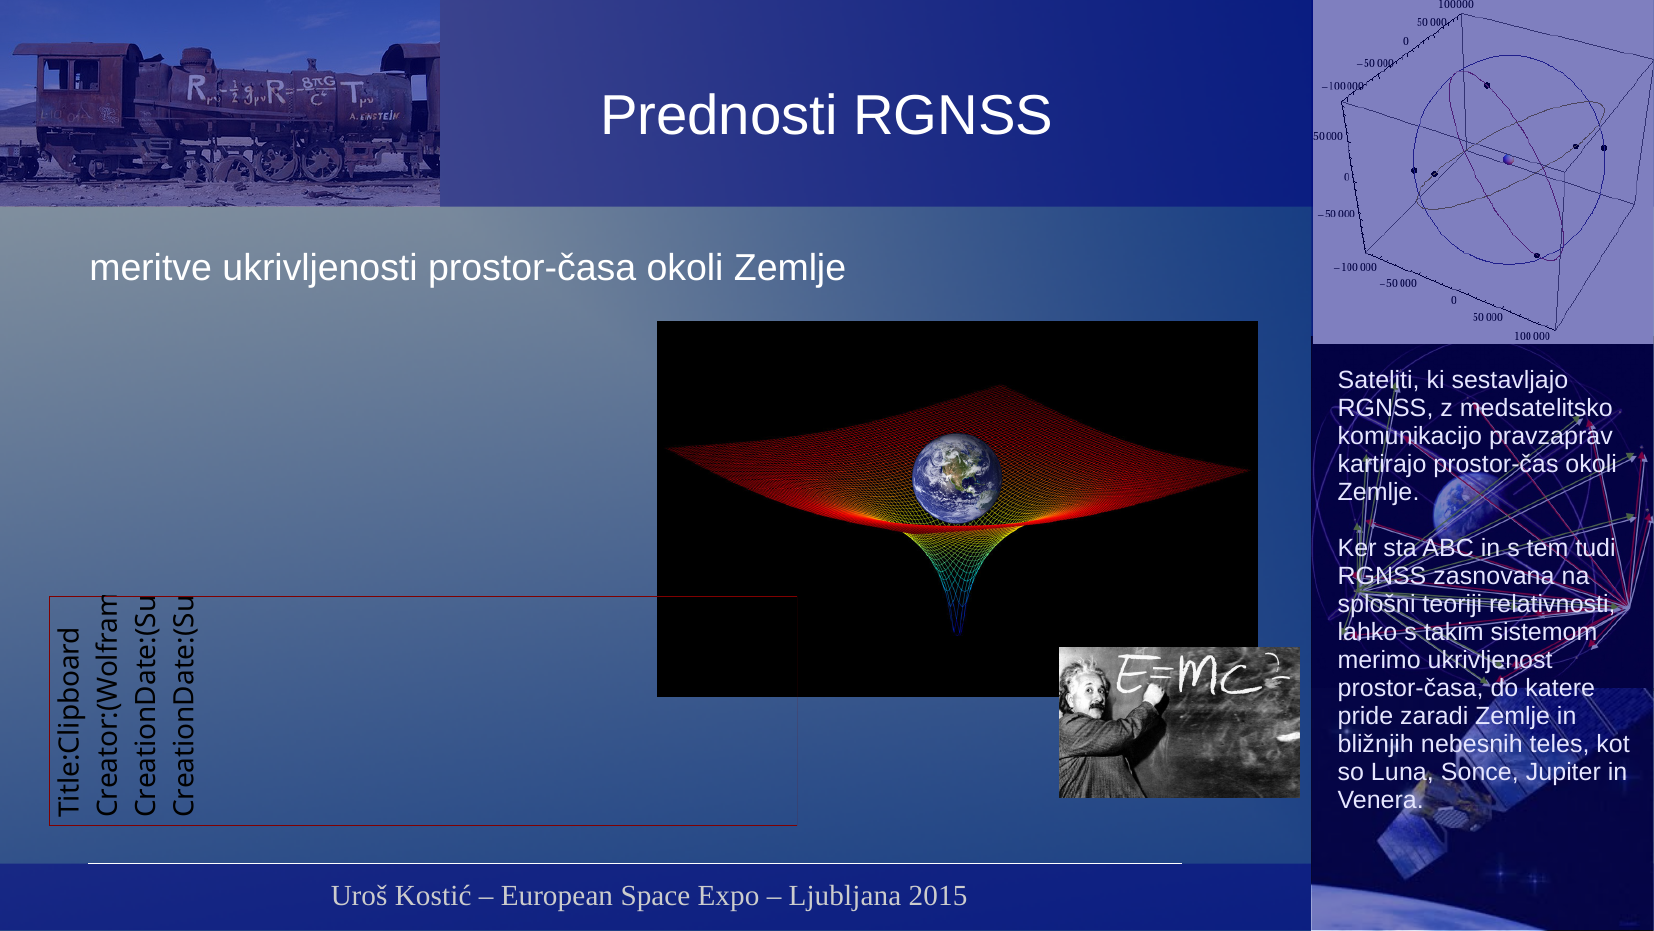

# Prednosti RGNSS
meritve ukrivljenosti prostor-časa okoli Zemlje
Sateliti, ki sestavljajo RGNSS, z medsatelitsko komunikacijo pravzaprav kartirajo prostor-čas okoli Zemlje.
Ker sta ABC in s tem tudi RGNSS zasnovana na splošni teoriji relativnosti, lahko s takim sistemom merimo ukrivljenost prostor-časa, do katere pride zaradi Zemlje in bližnjih nebesnih teles, kot so Luna, Sonce, Jupiter in Venera.